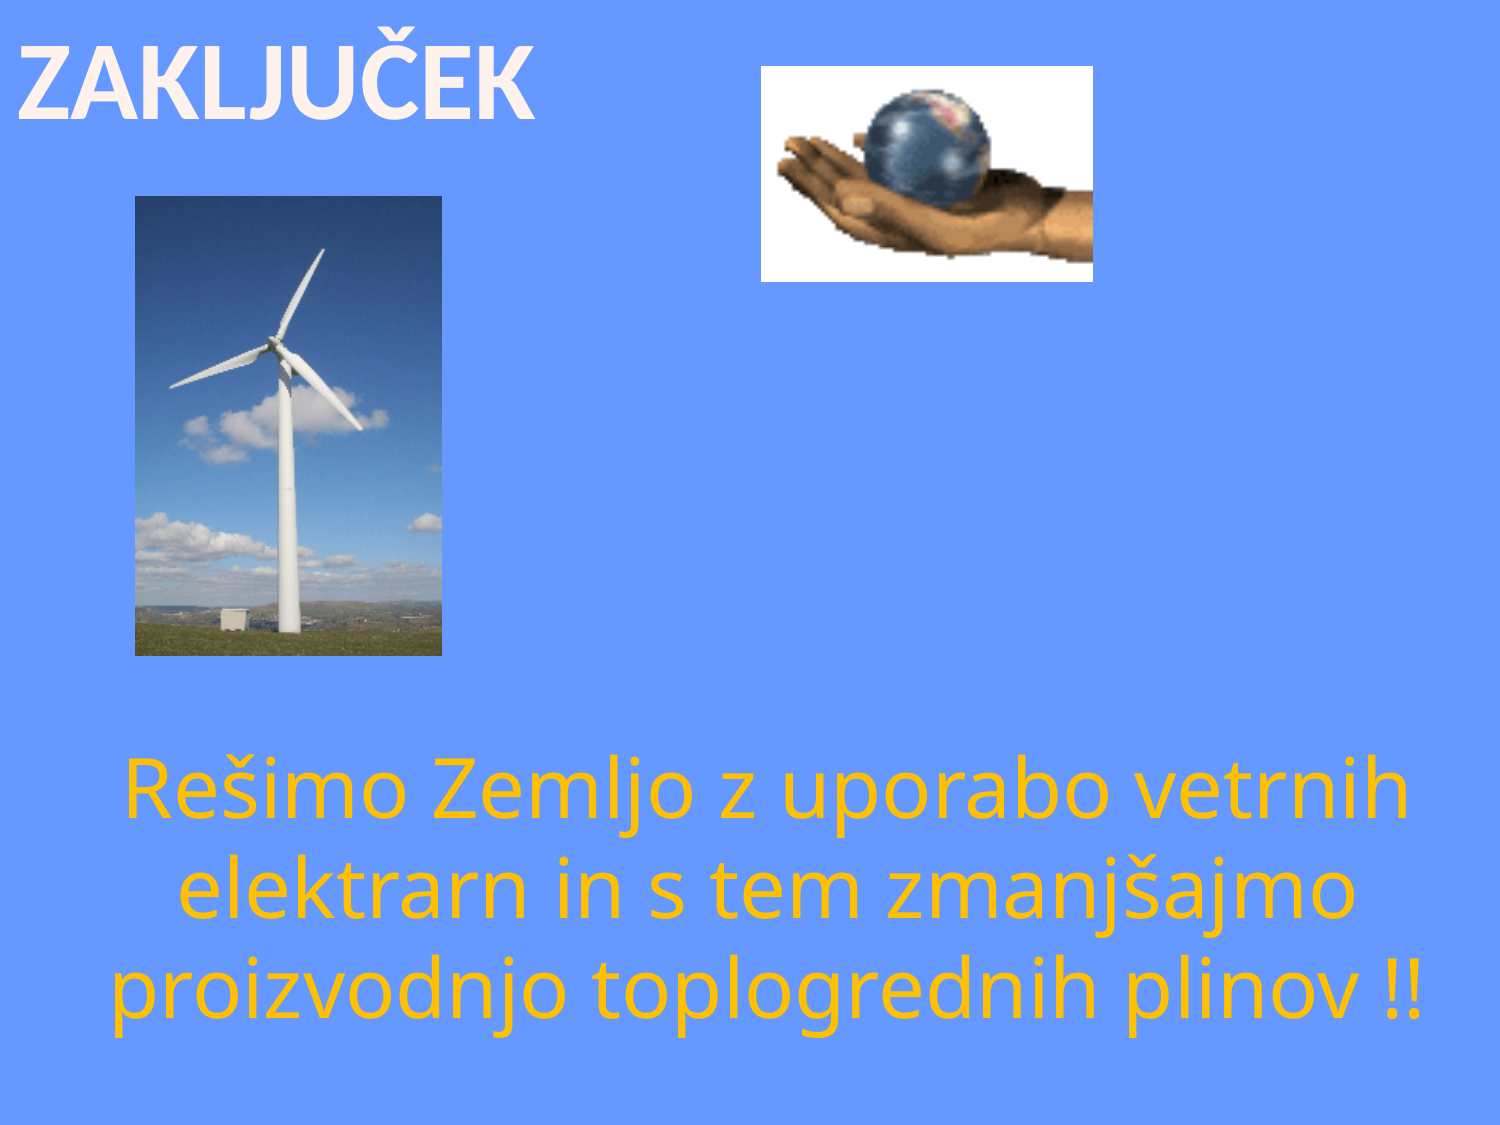

ZAKLJUČEK
Rešimo Zemljo z uporabo vetrnih elektrarn in s tem zmanjšajmo proizvodnjo toplogrednih plinov !!